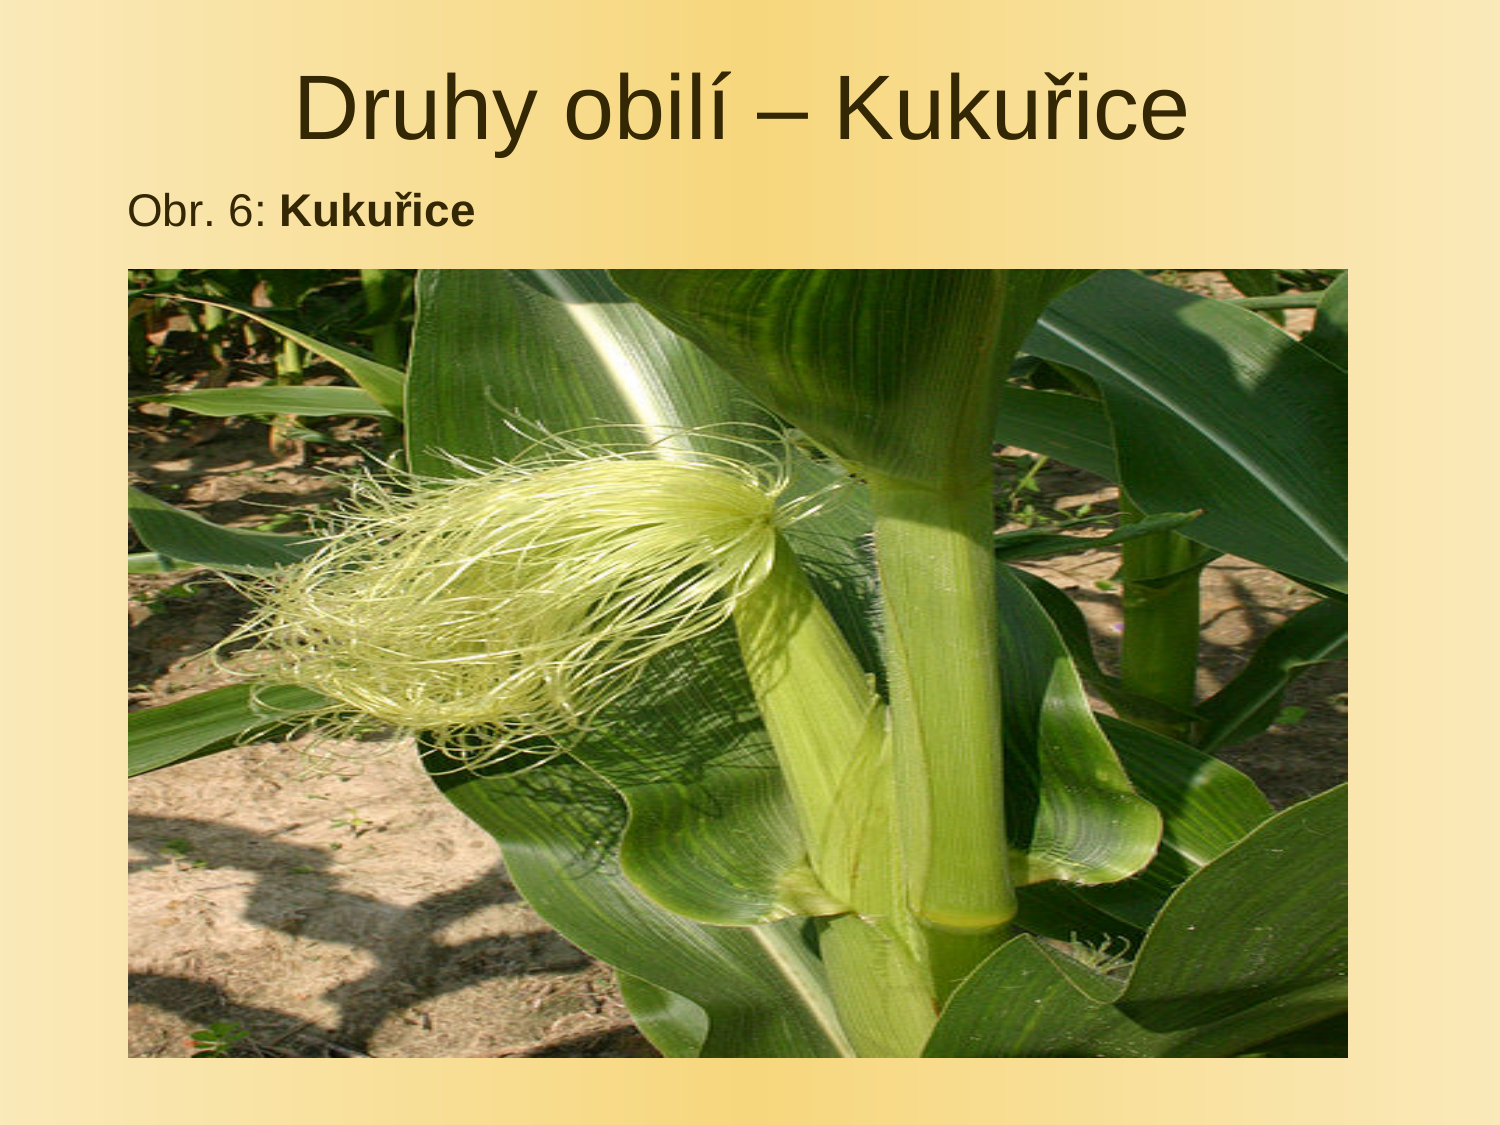

# Druhy obilí – Kukuřice
Obr. 6: Kukuřice